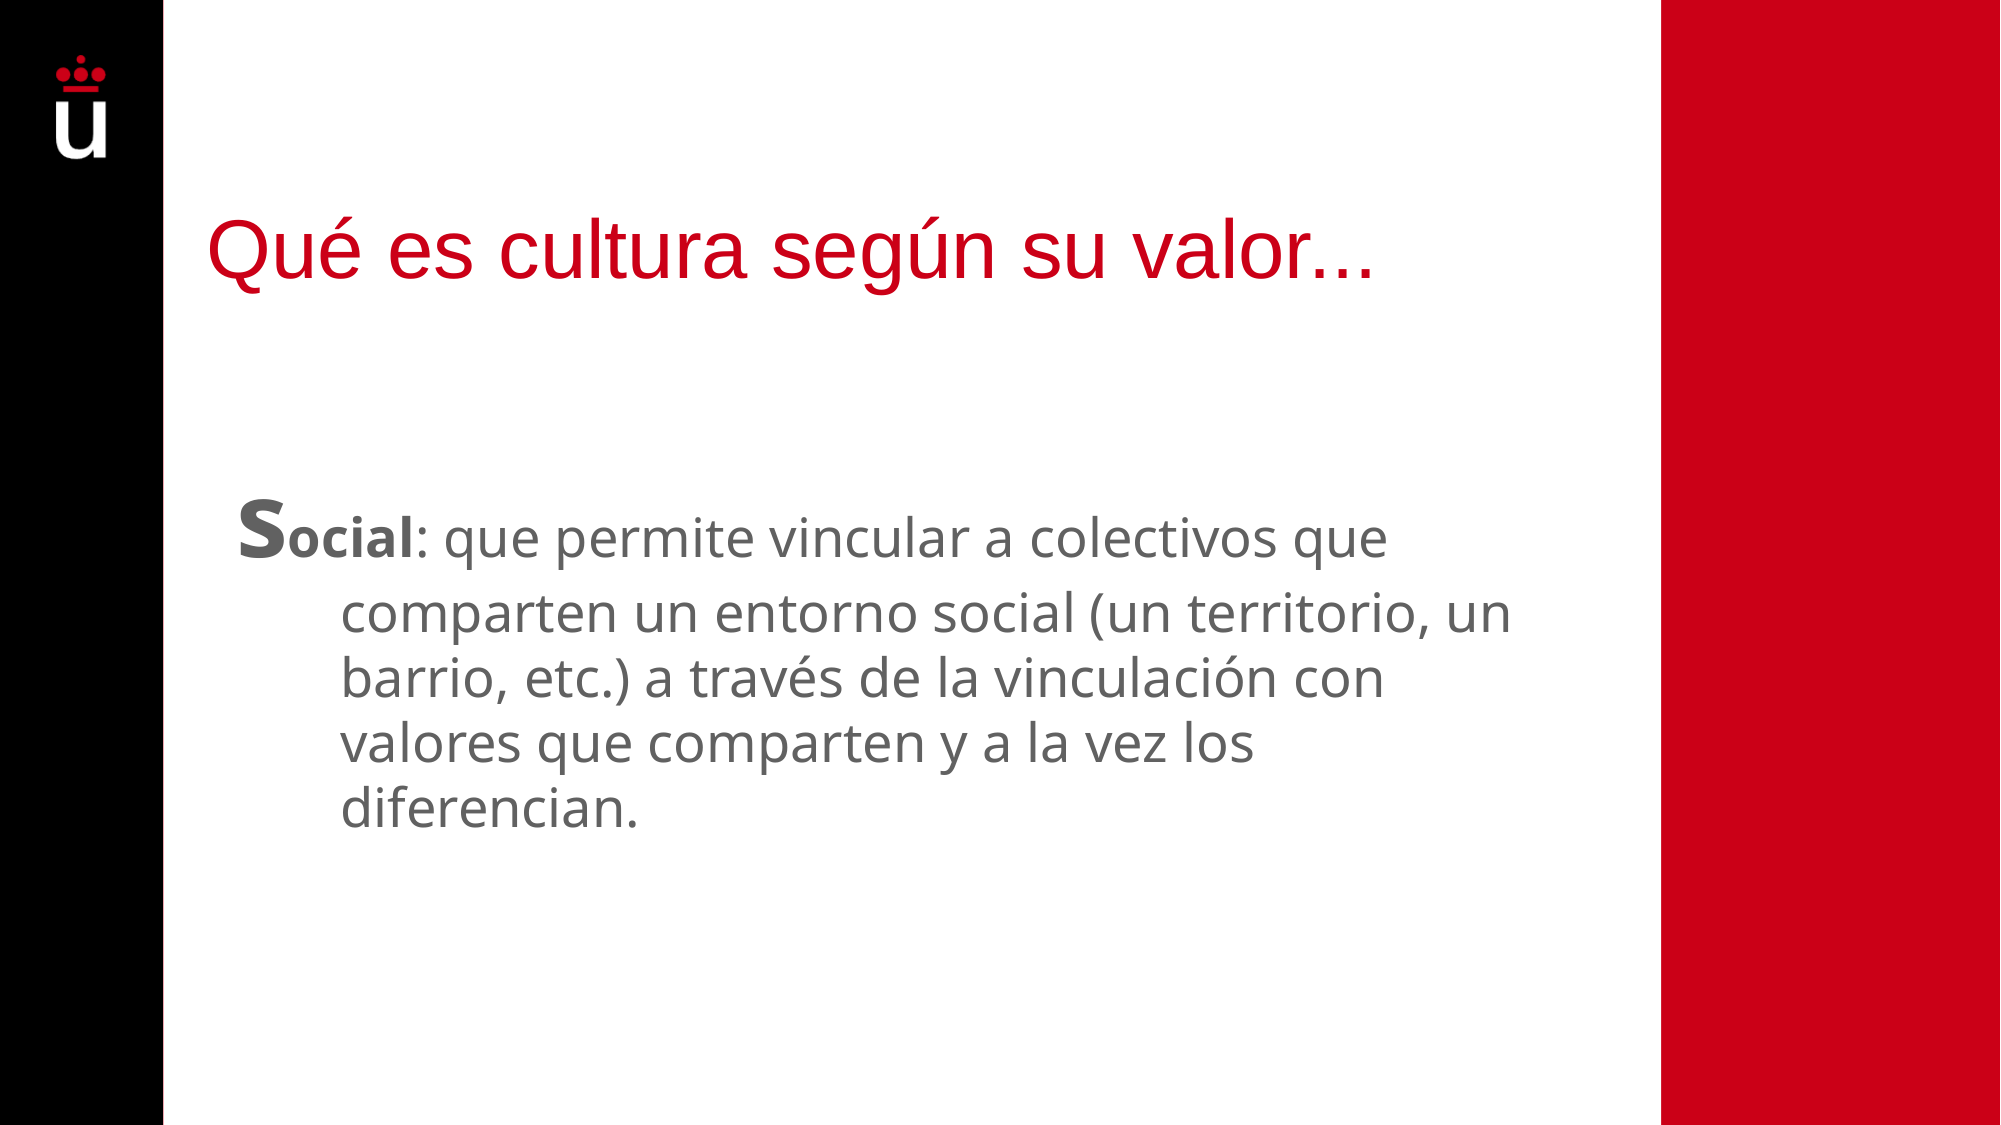

Qué es cultura según su valor...
# social: que permite vincular a colectivos que comparten un entorno social (un territorio, un barrio, etc.) a través de la vinculación con valores que comparten y a la vez los diferencian.